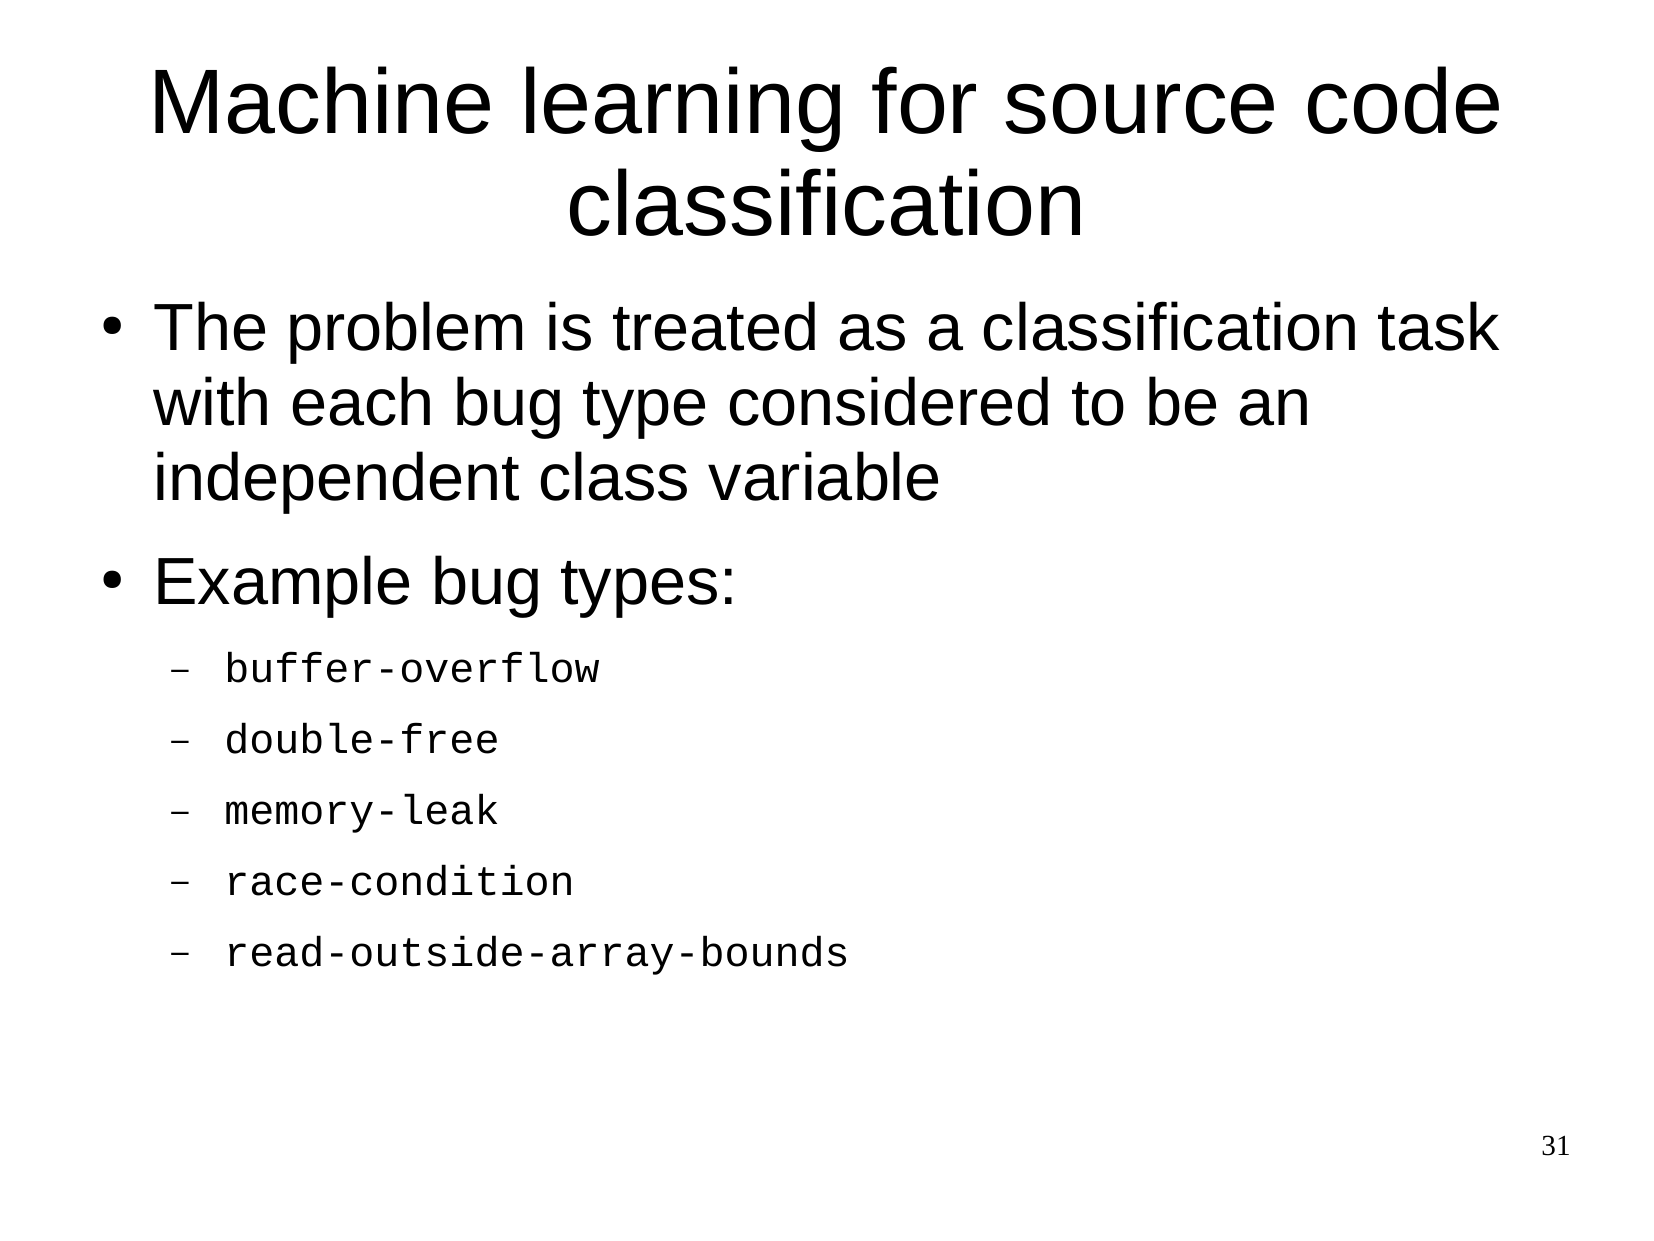

# Machine learning for source code classification
The problem is treated as a classification task with each bug type considered to be an independent class variable
Example bug types:
buffer-overflow
double-free
memory-leak
race-condition
read-outside-array-bounds
31